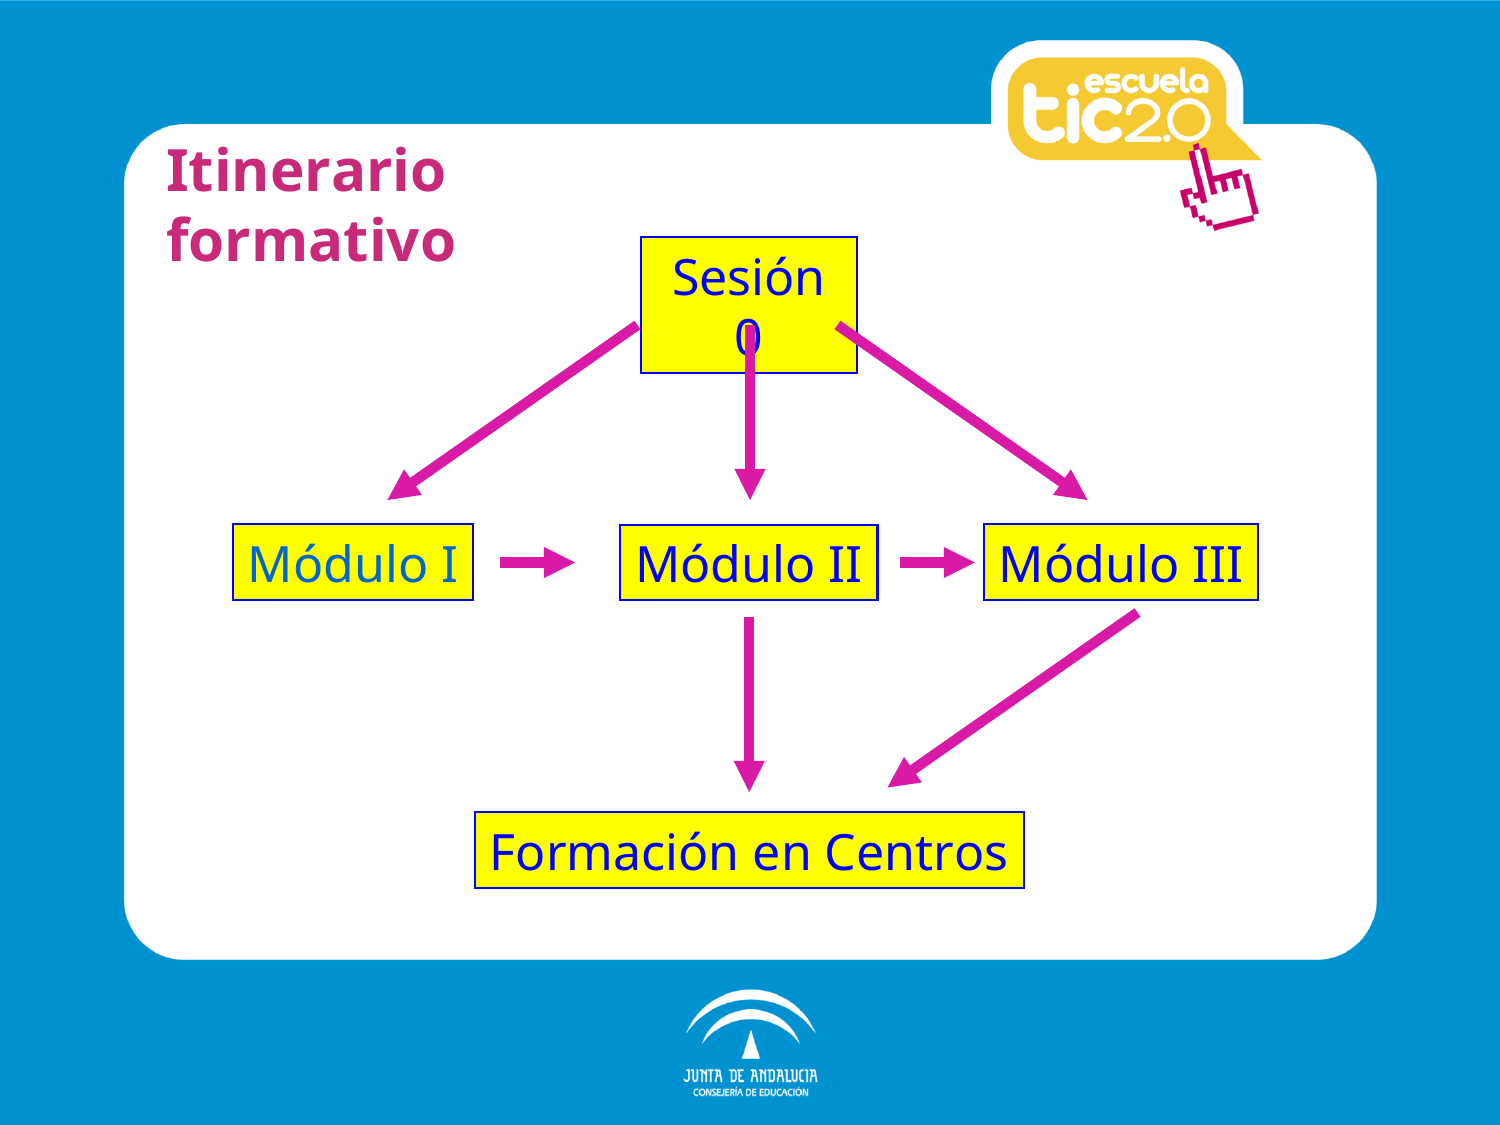

Itinerario formativo
Sesión 0
Módulo I
Módulo III
Módulo II
Formación en Centros